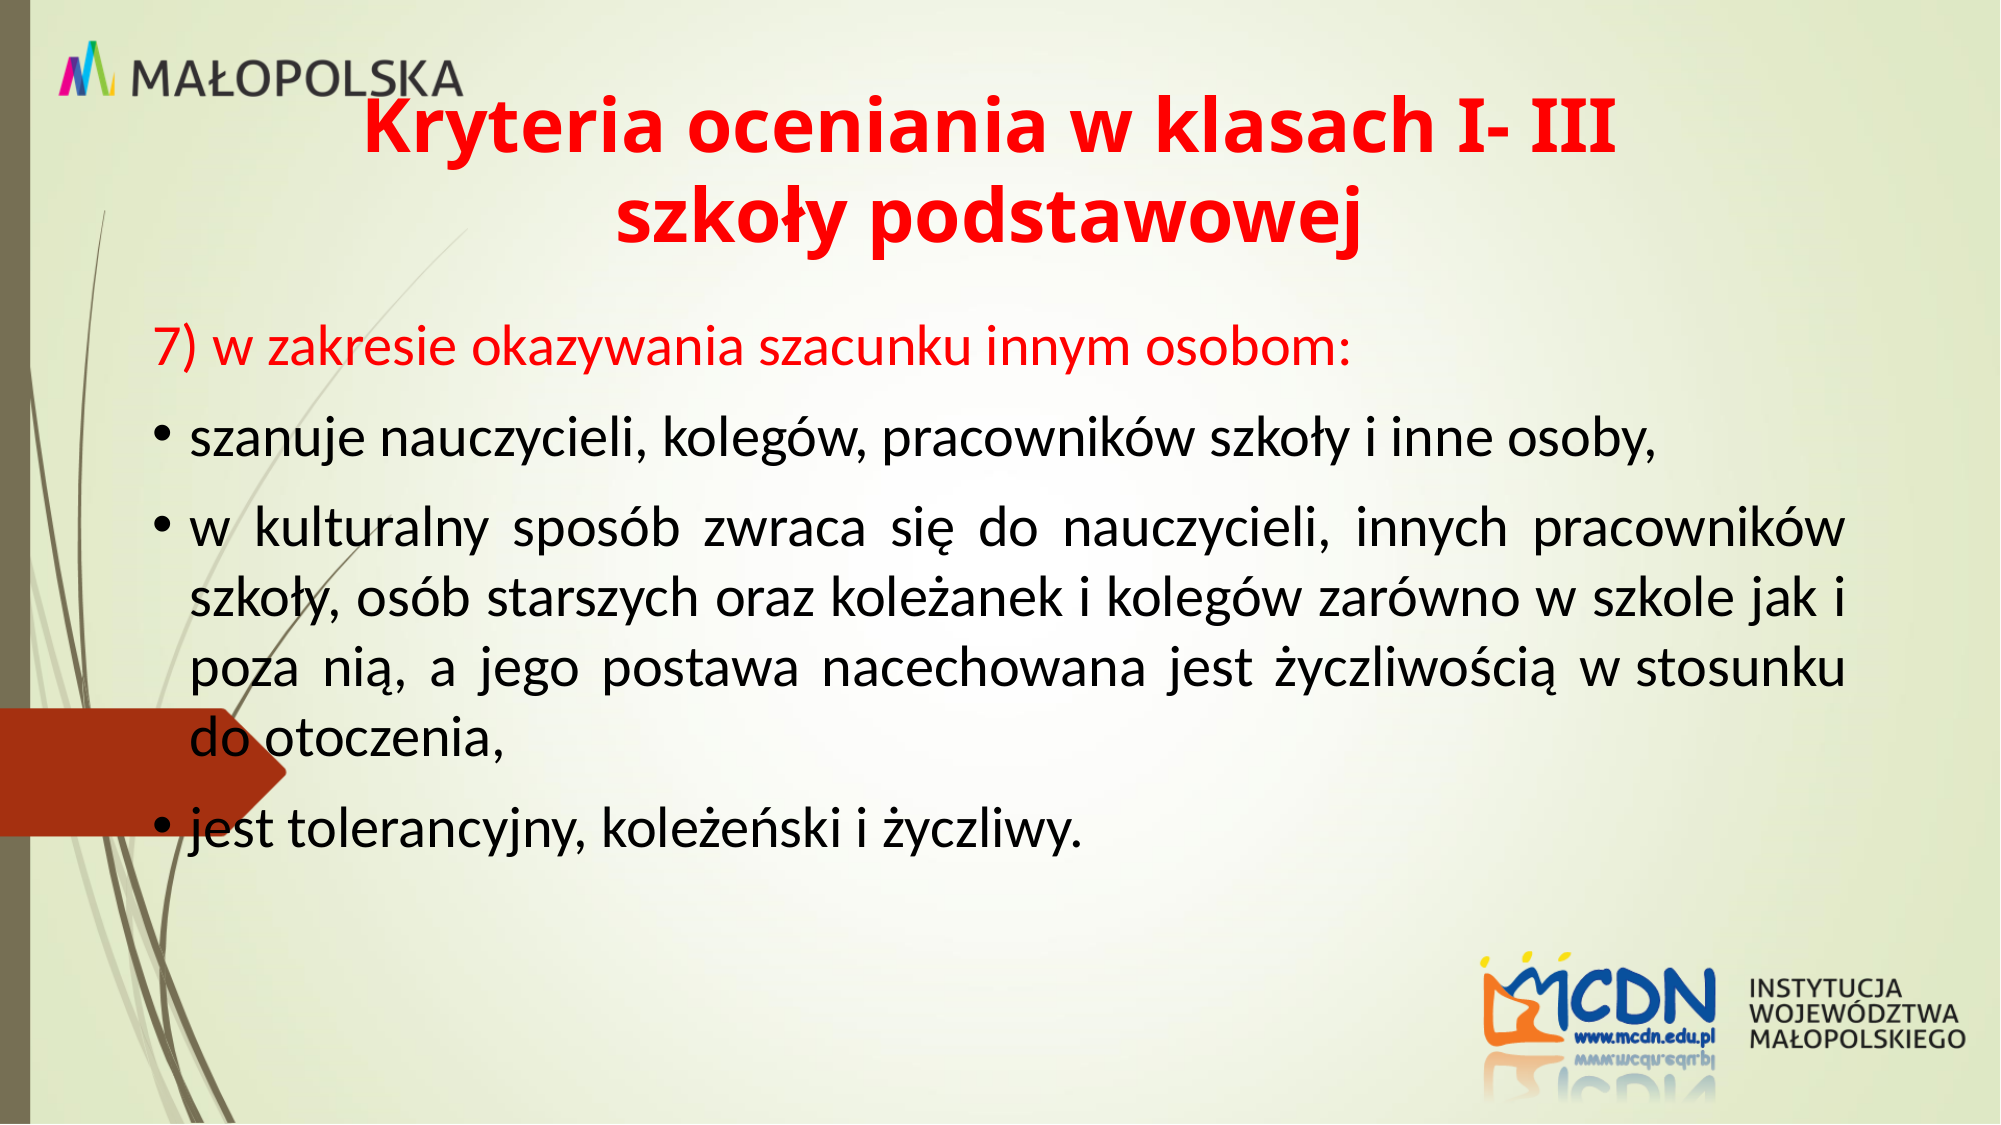

# Kryteria oceniania w klasach I- III szkoły podstawowej
7) w zakresie okazywania szacunku innym osobom:
szanuje nauczycieli, kolegów, pracowników szkoły i inne osoby,
w kulturalny sposób zwraca się do nauczycieli, innych pracowników szkoły, osób starszych oraz koleżanek i kolegów zarówno w szkole jak i poza nią, a jego postawa nacechowana jest życzliwością w stosunku do otoczenia,
jest tolerancyjny, koleżeński i życzliwy.